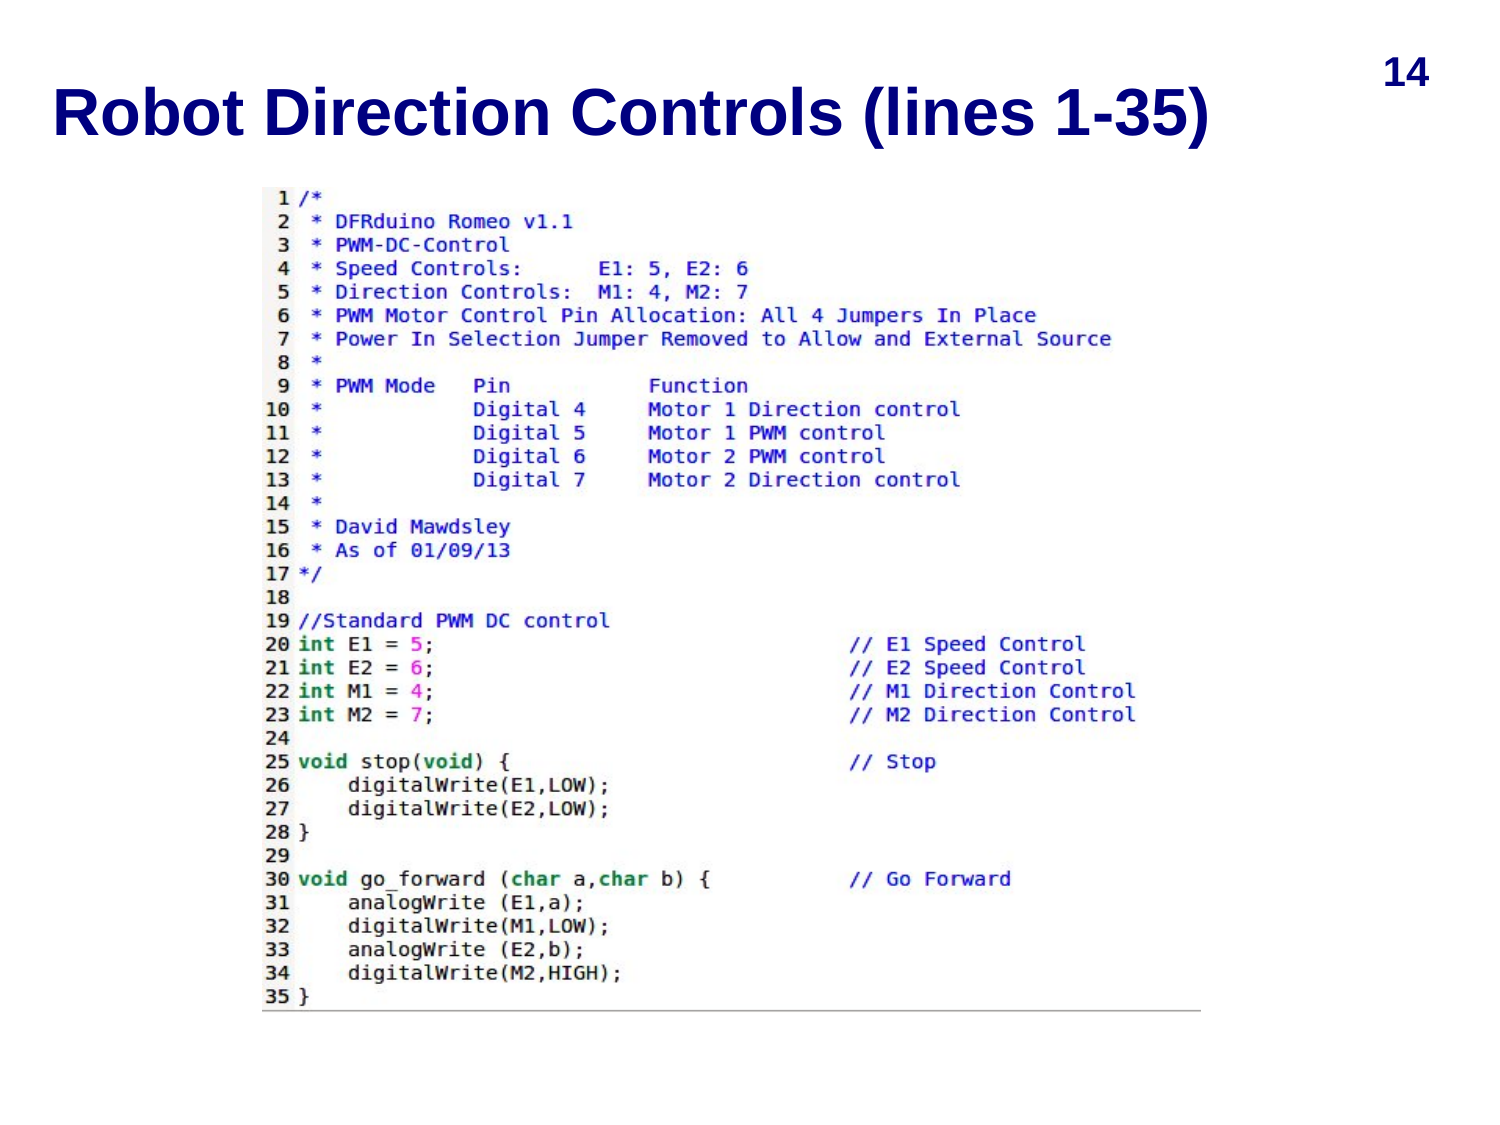

14
# Robot Direction Controls (lines 1-35)